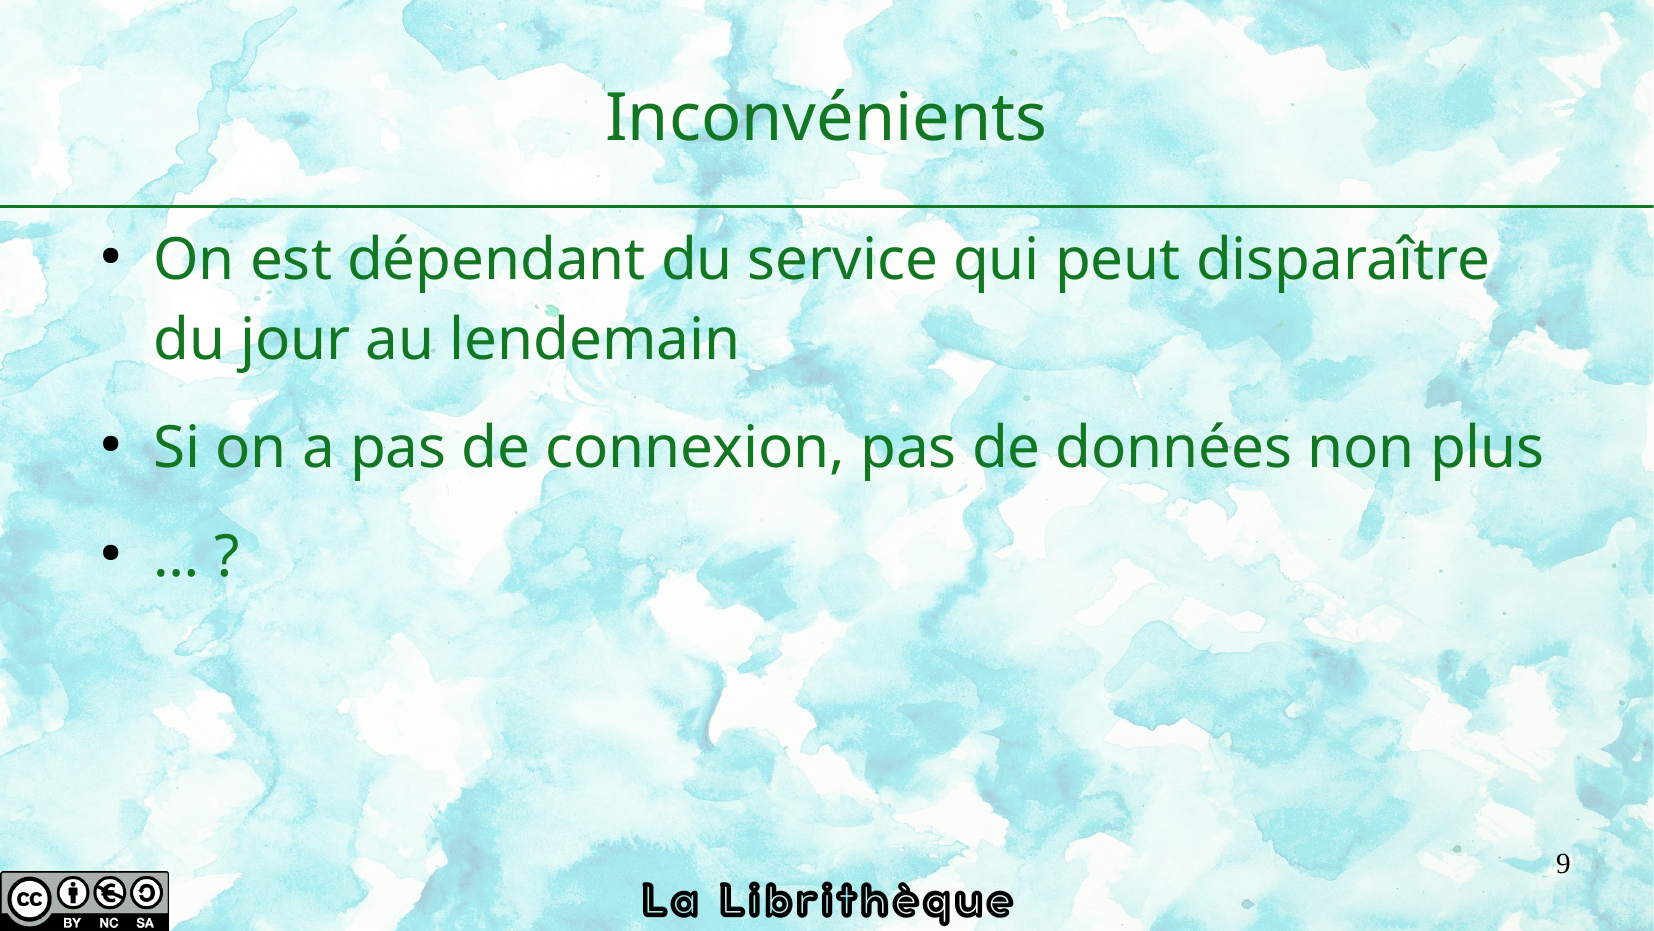

# Inconvénients
On est dépendant du service qui peut disparaître du jour au lendemain
Si on a pas de connexion, pas de données non plus
… ?
9